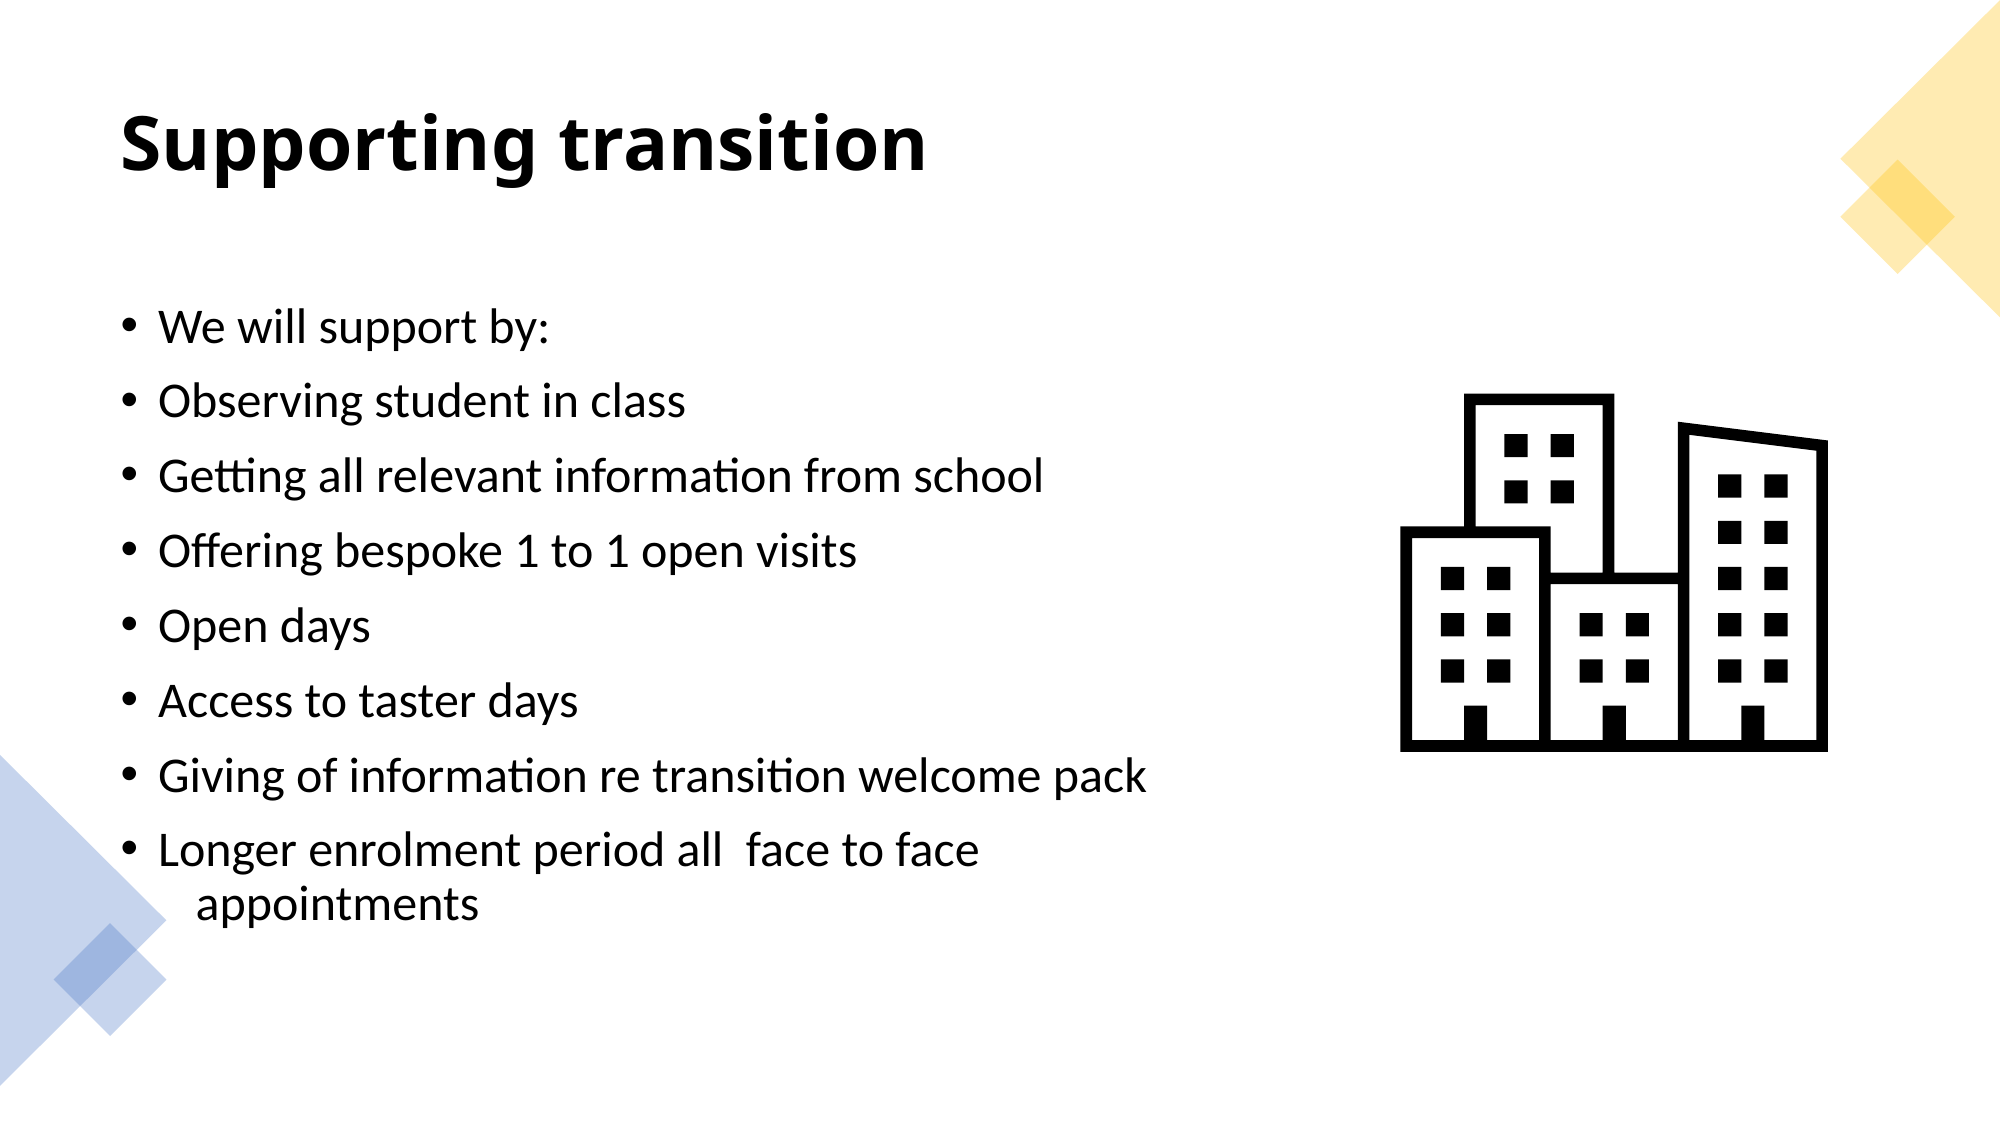

# Supporting transition
We will support by:
Observing student in class
Getting all relevant information from school
Offering bespoke 1 to 1 open visits
Open days
Access to taster days
Giving of information re transition welcome pack
Longer enrolment period all face to face appointments